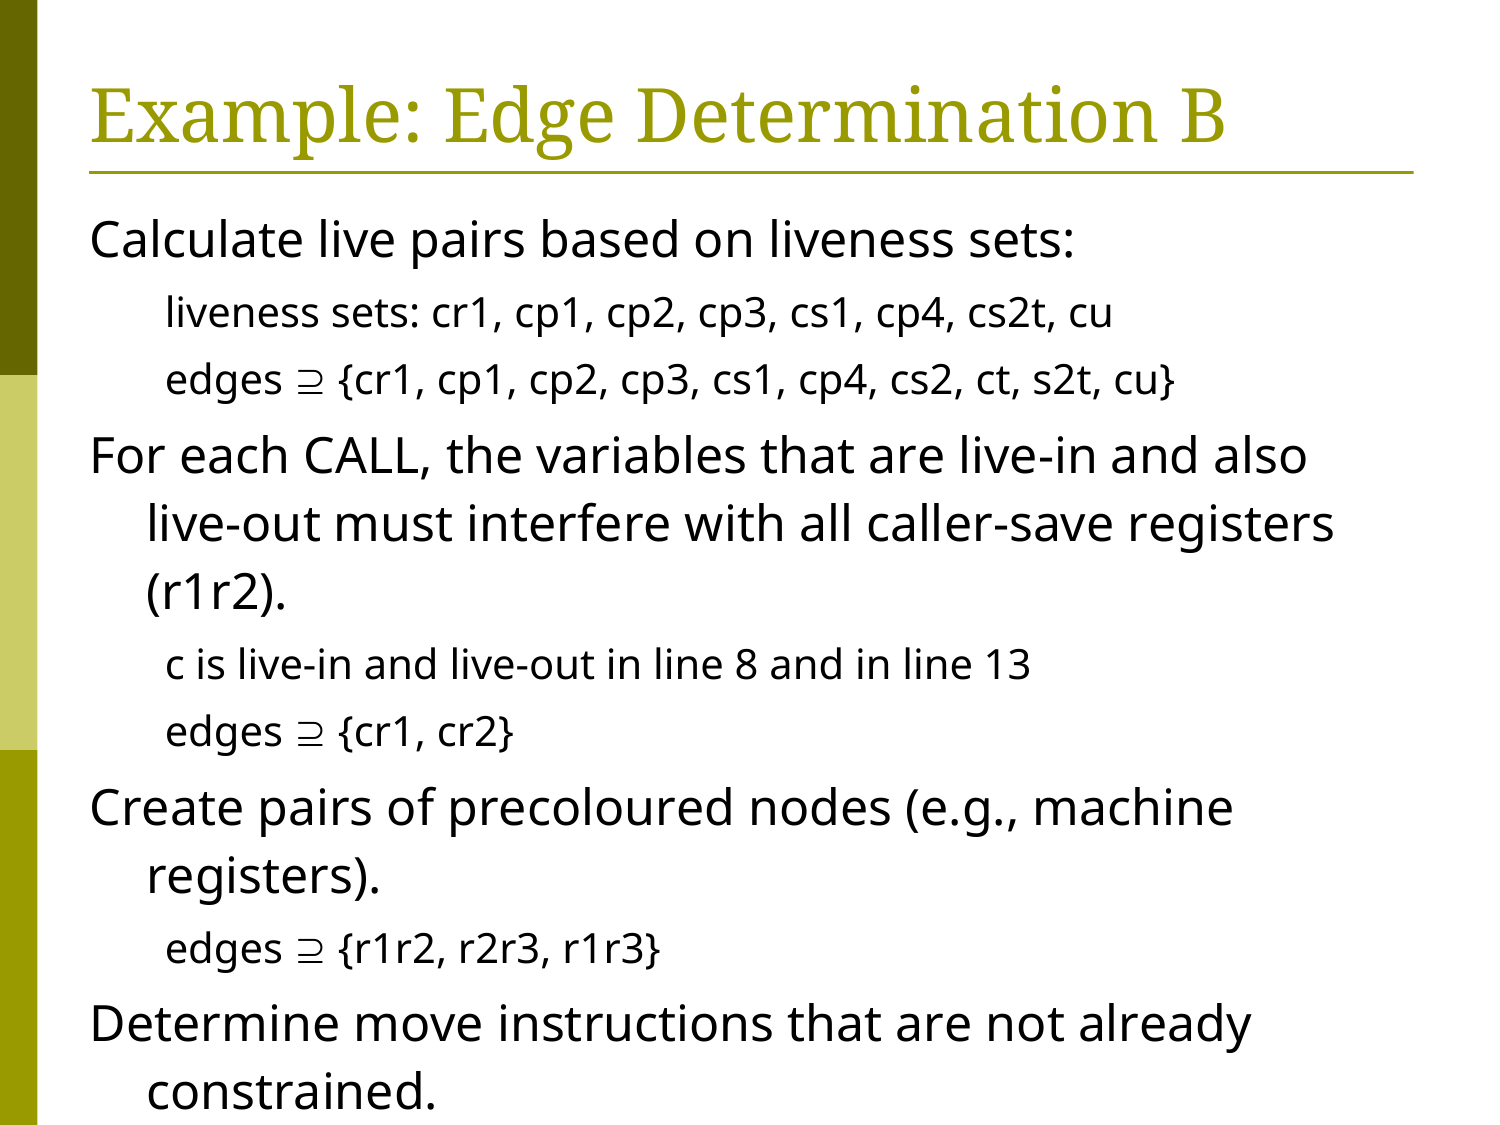

# Example: Edge Determination B
Calculate live pairs based on liveness sets:
liveness sets: cr1, cp1, cp2, cp3, cs1, cp4, cs2t, cu
edges  {cr1, cp1, cp2, cp3, cs1, cp4, cs2, ct, s2t, cu}
For each CALL, the variables that are live-in and also live-out must interfere with all caller-save registers (r1r2).
c is live-in and live-out in line 8 and in line 13
edges  {cr1, cr2}
Create pairs of precoloured nodes (e.g., machine registers).
edges  {r1r2, r2r3, r1r3}
Determine move instructions that are not already constrained.
moves = {p1r1, s1r1, tr1, ur1, cr3}